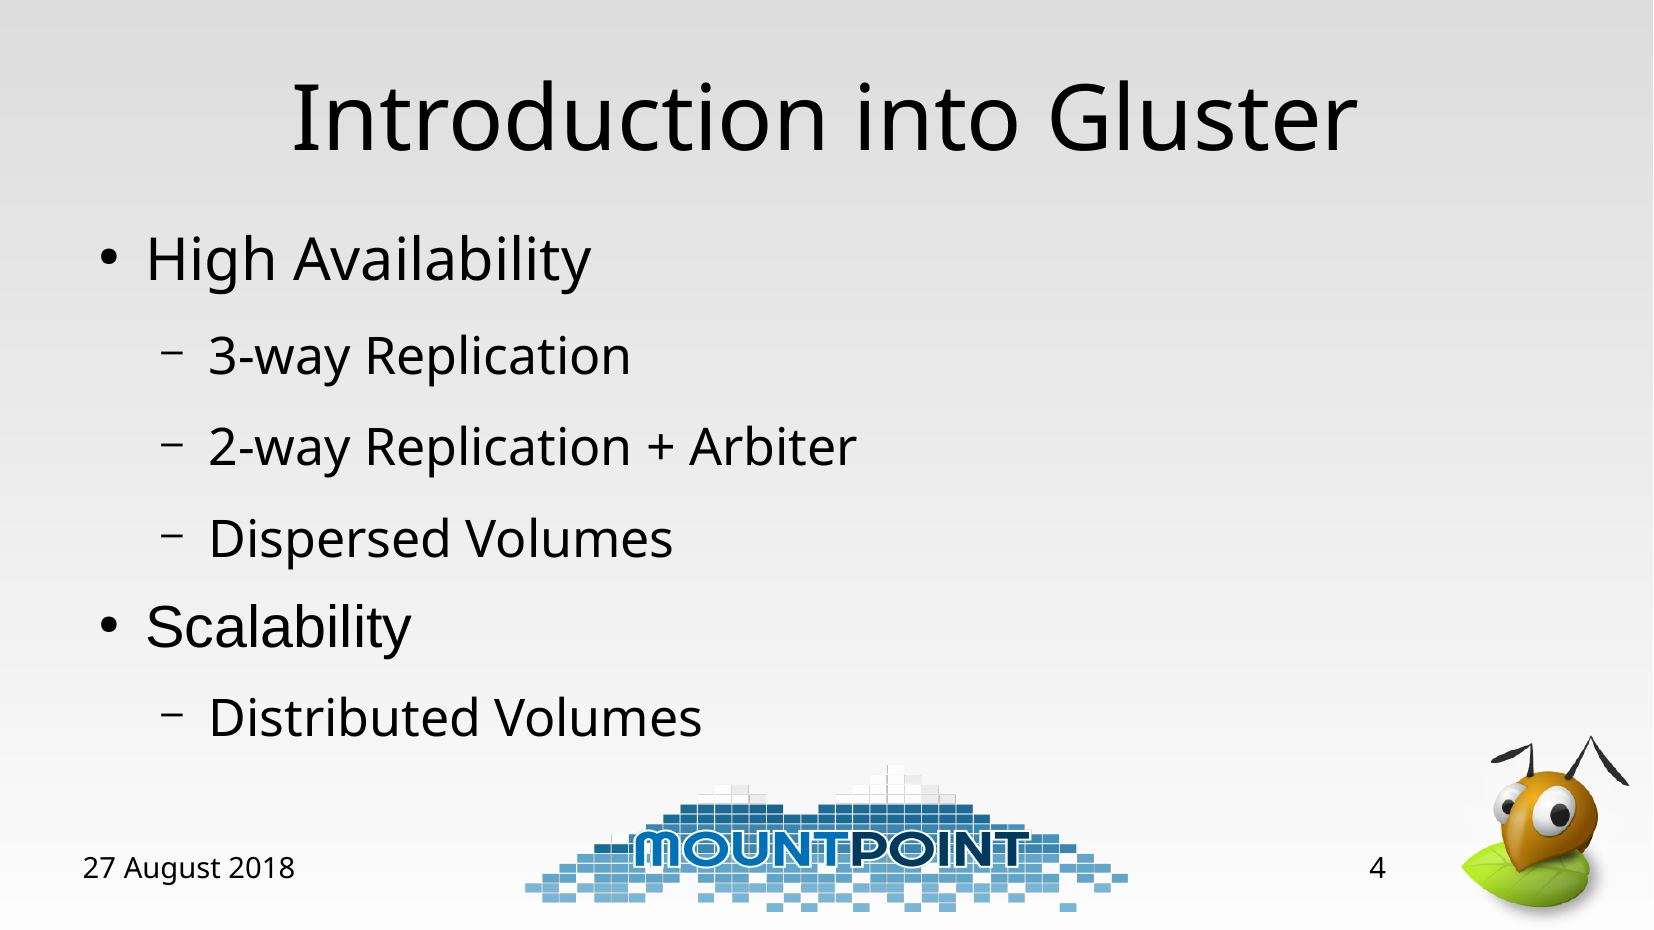

# Introduction into Gluster
High Availability
3-way Replication
2-way Replication + Arbiter
Dispersed Volumes
Scalability
Distributed Volumes
27 August 2018
4